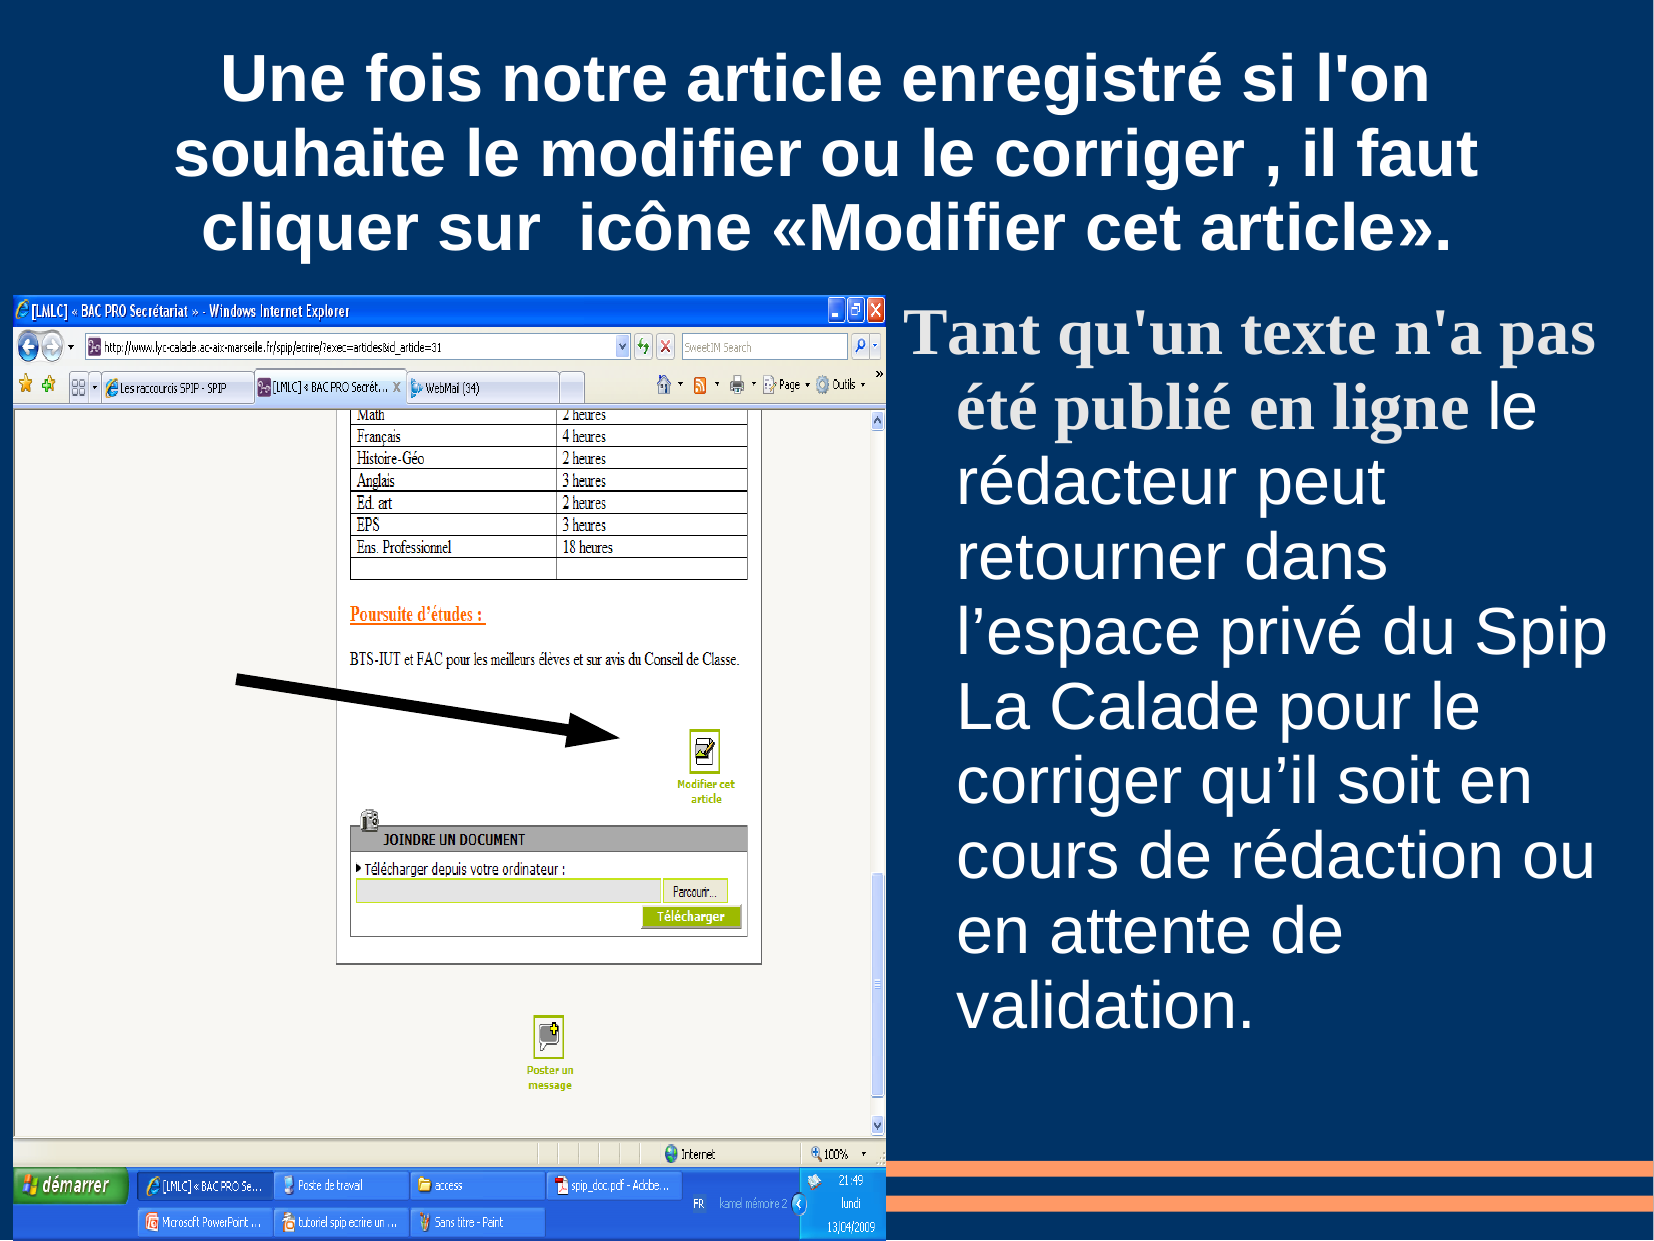

# Une fois notre article enregistré si l'on souhaite le modifier ou le corriger , il faut cliquer sur icône «Modifier cet article».
Tant qu'un texte n'a pas été publié en ligne le rédacteur peut retourner dans l’espace privé du Spip La Calade pour le corriger qu’il soit en cours de rédaction ou en attente de validation.